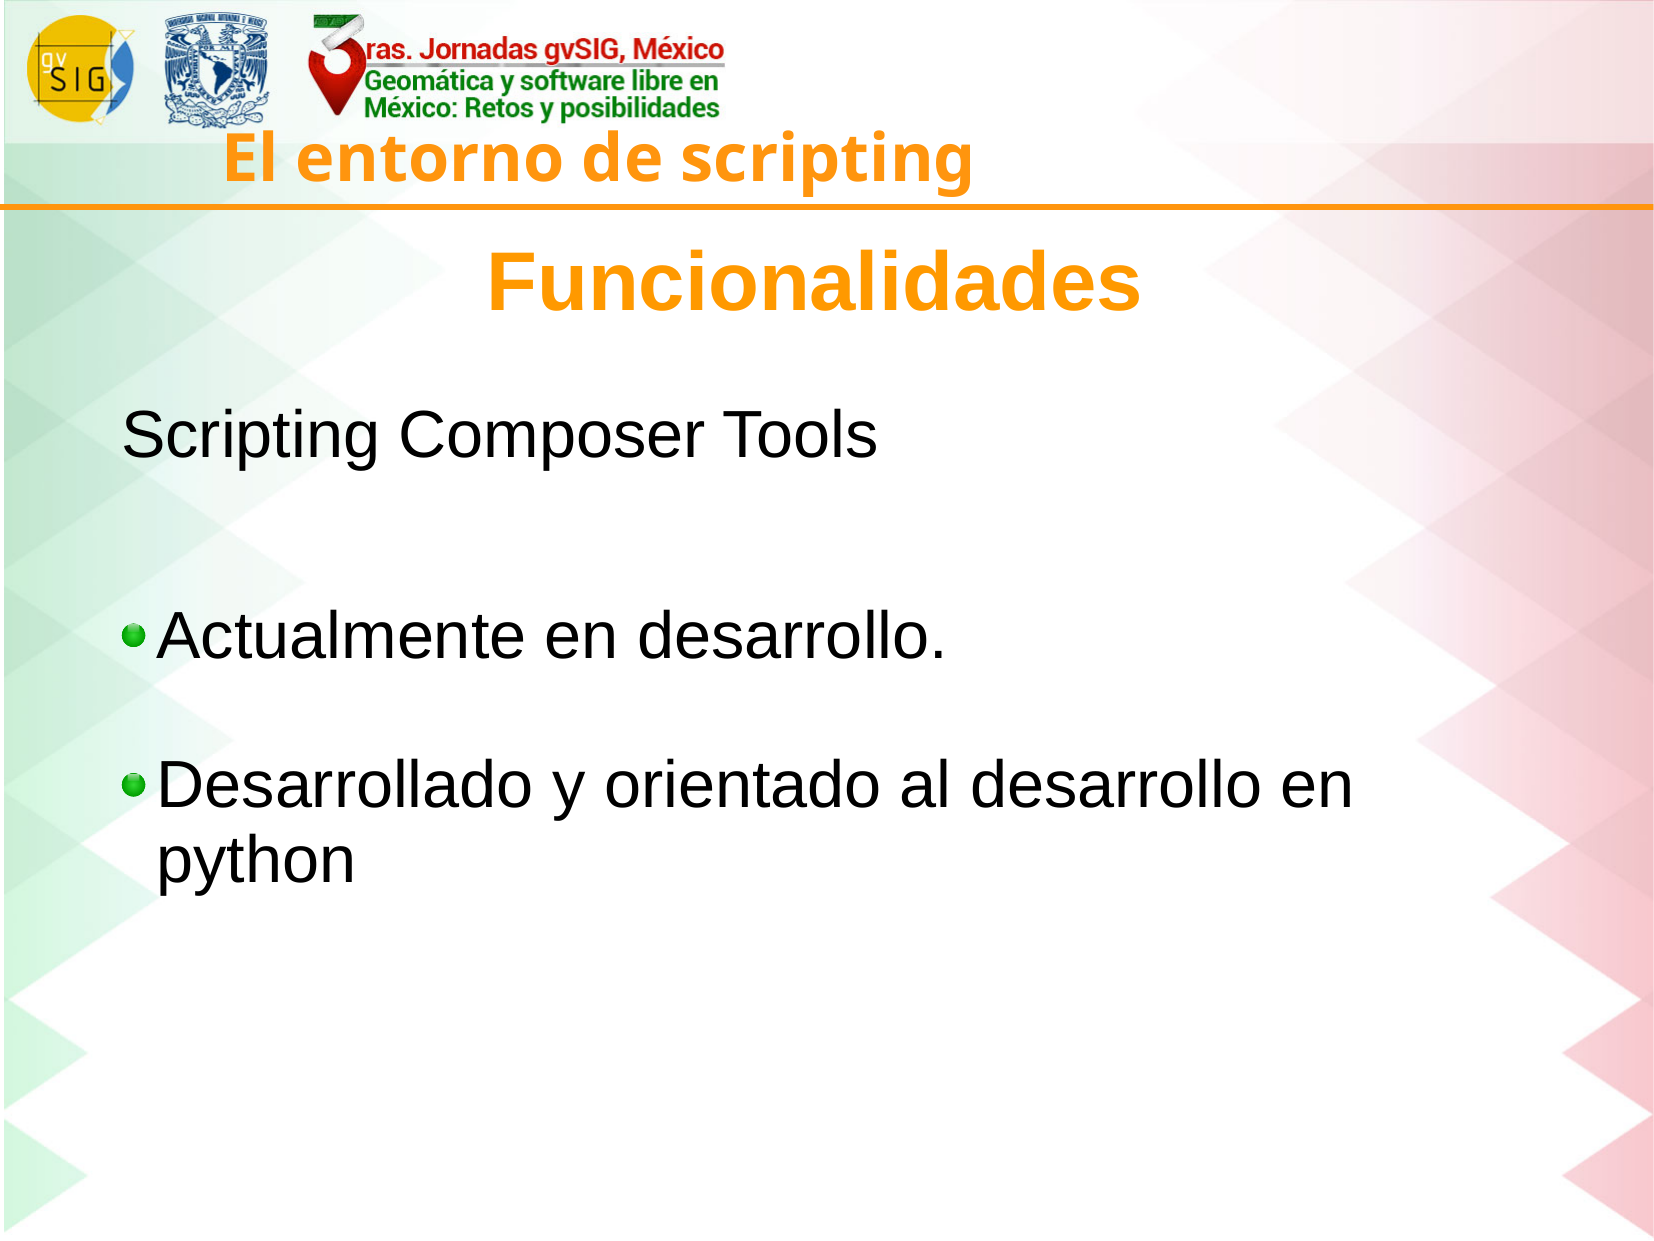

# El entorno de scripting
Funcionalidades
Scripting Composer Tools
Actualmente en desarrollo.
Desarrollado y orientado al desarrollo en python